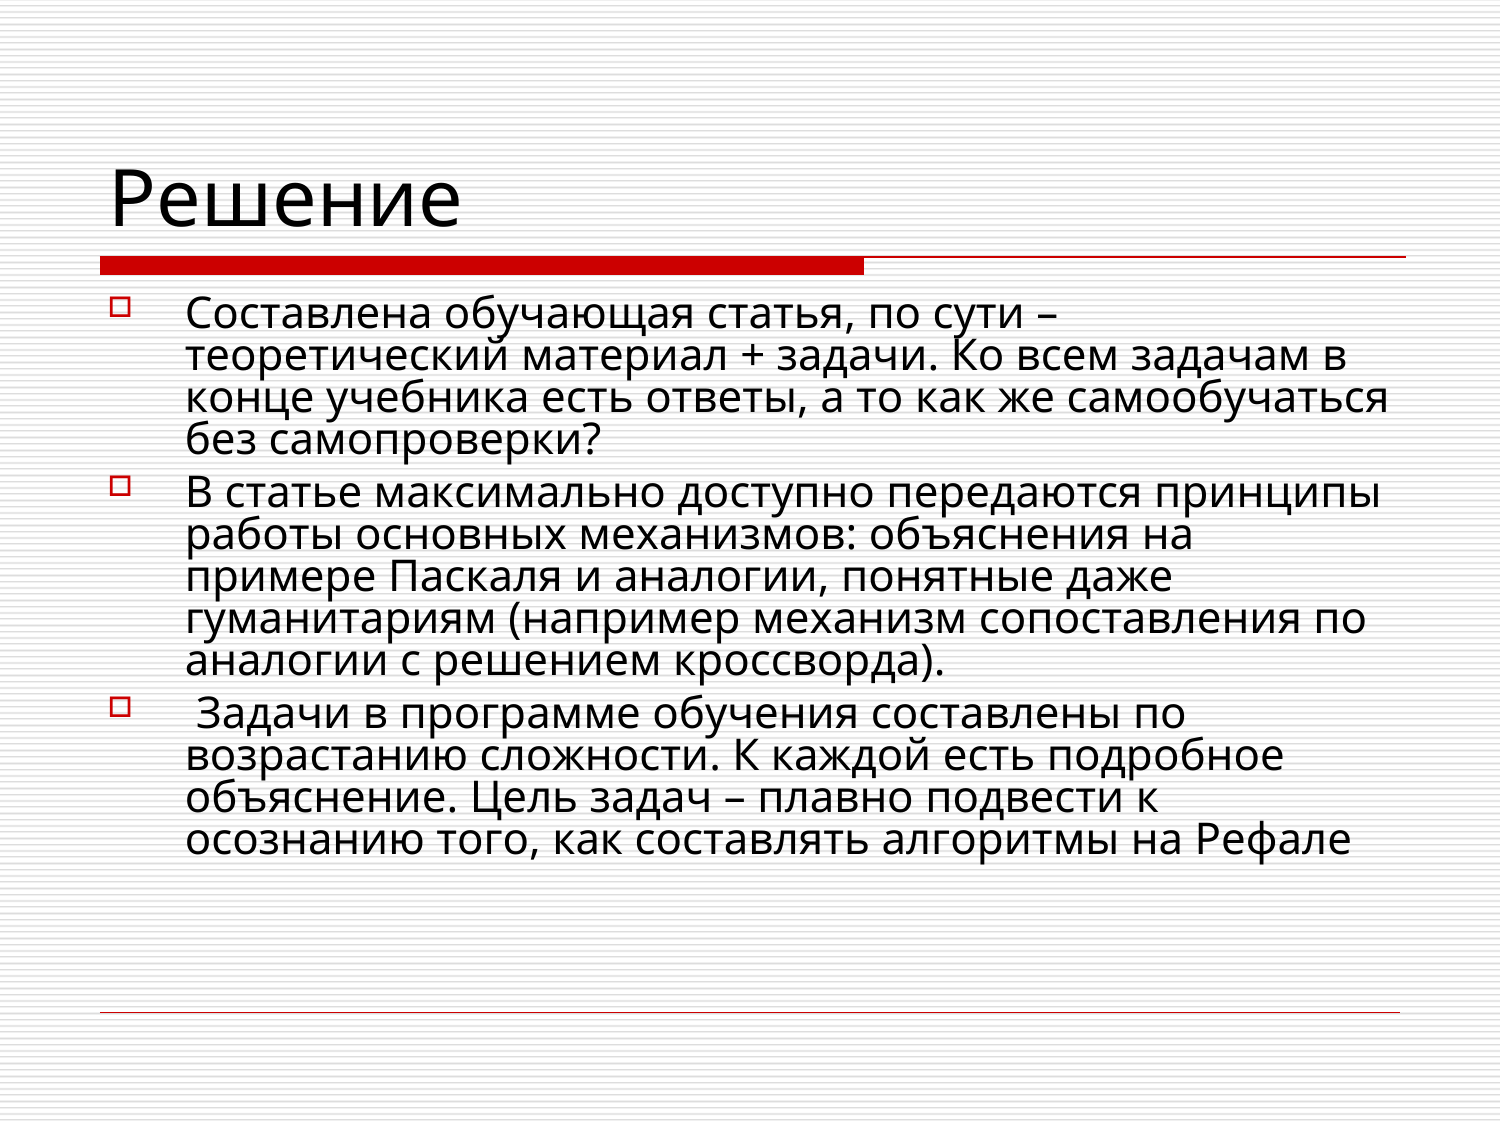

# Решение
Составлена обучающая статья, по сути – теоретический материал + задачи. Ко всем задачам в конце учебника есть ответы, а то как же самообучаться без самопроверки?
В статье максимально доступно передаются принципы работы основных механизмов: объяснения на примере Паскаля и аналогии, понятные даже гуманитариям (например механизм сопоставления по аналогии с решением кроссворда).
 Задачи в программе обучения составлены по возрастанию сложности. К каждой есть подробное объяснение. Цель задач – плавно подвести к осознанию того, как составлять алгоритмы на Рефале